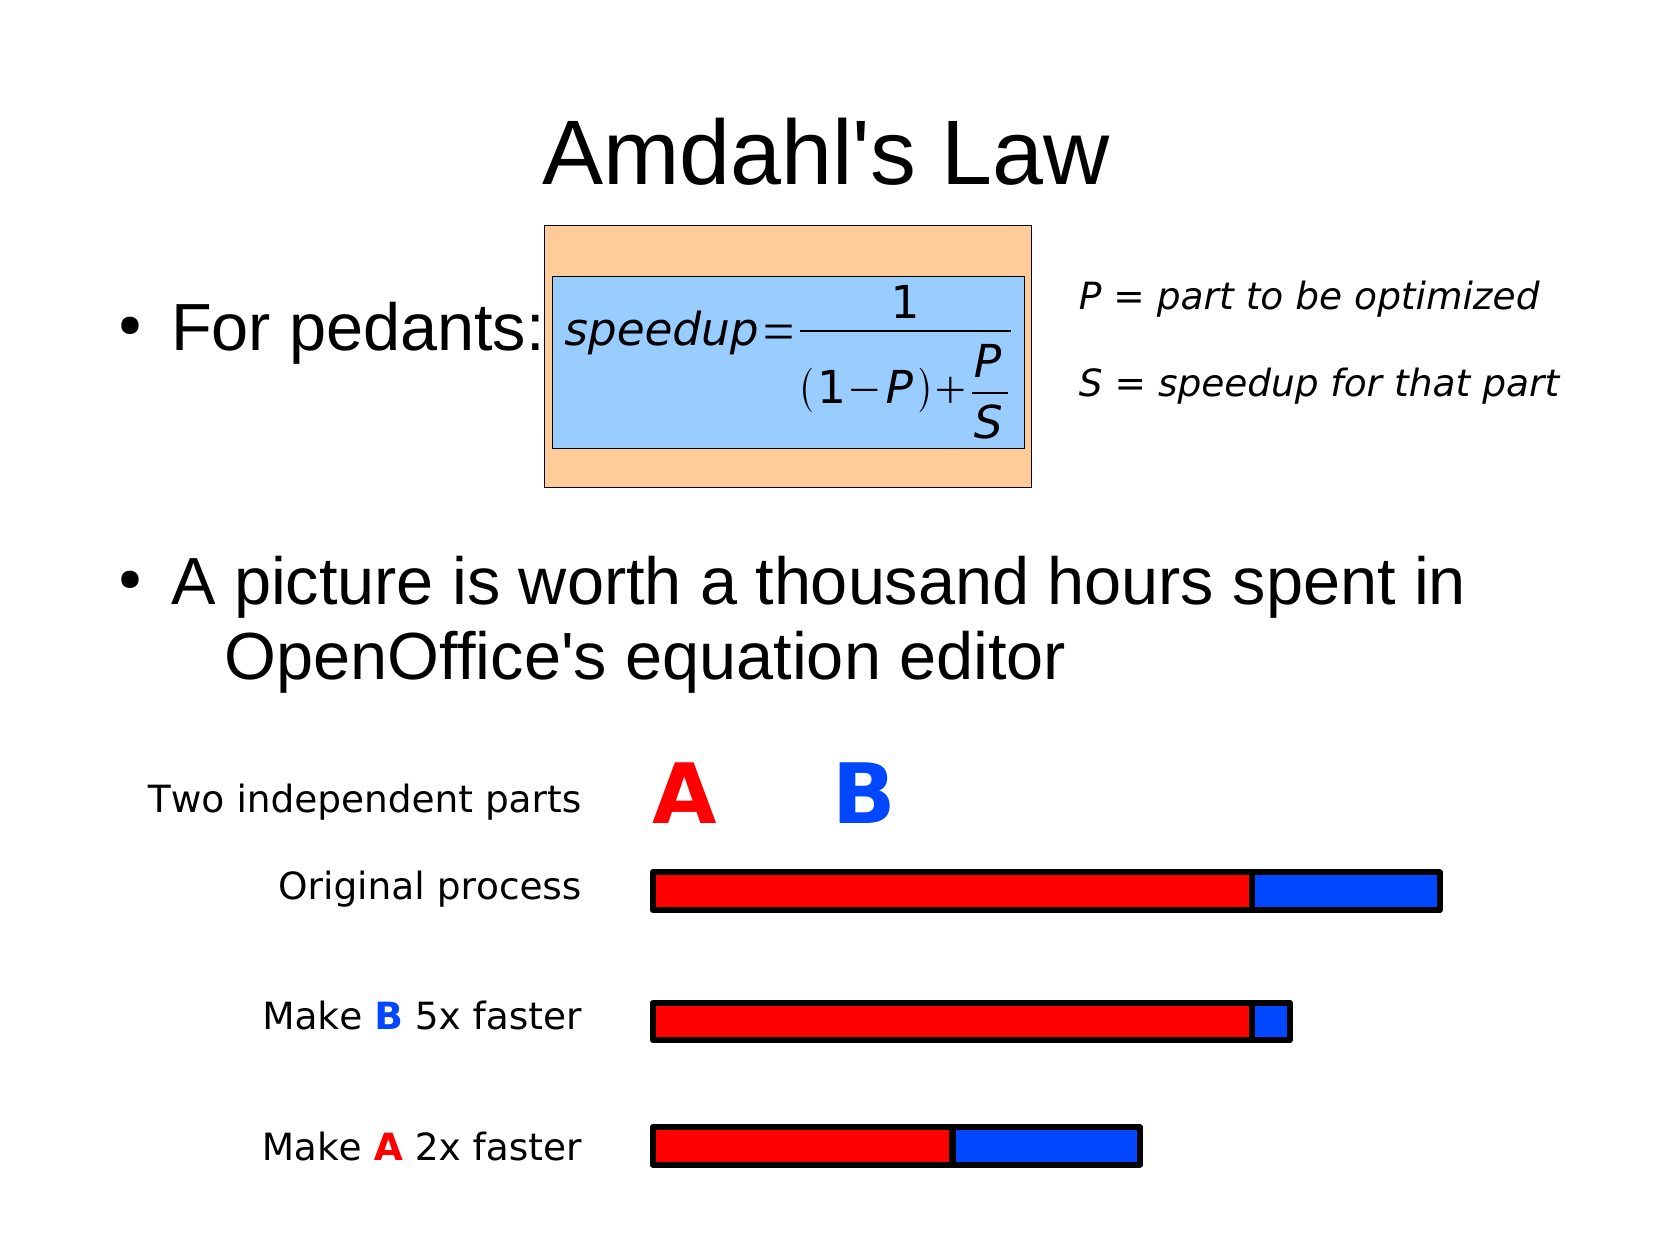

# Amdahl's Law
P = part to be optimized
S = speedup for that part
For pedants:
A picture is worth a thousand hours spent in OpenOffice's equation editor
A B
Two independent parts
Original process
Make B 5x faster
Make A 2x faster